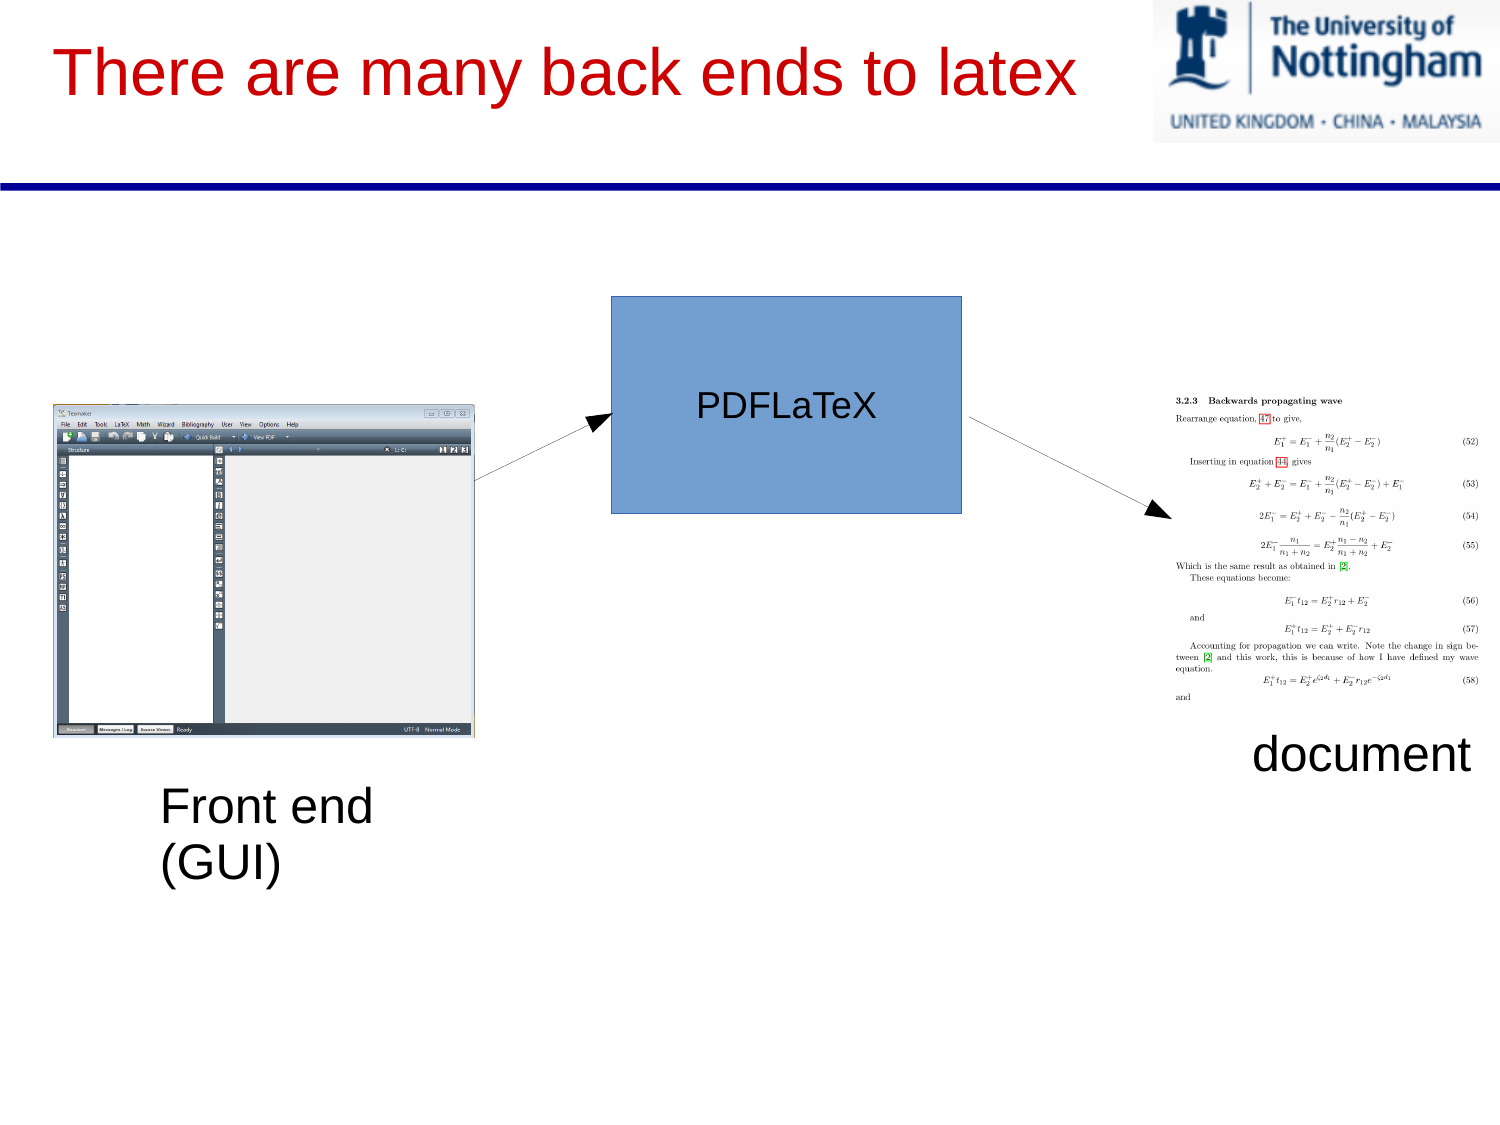

There are many back ends to latex
PDFLaTeX
document
Front end (GUI)